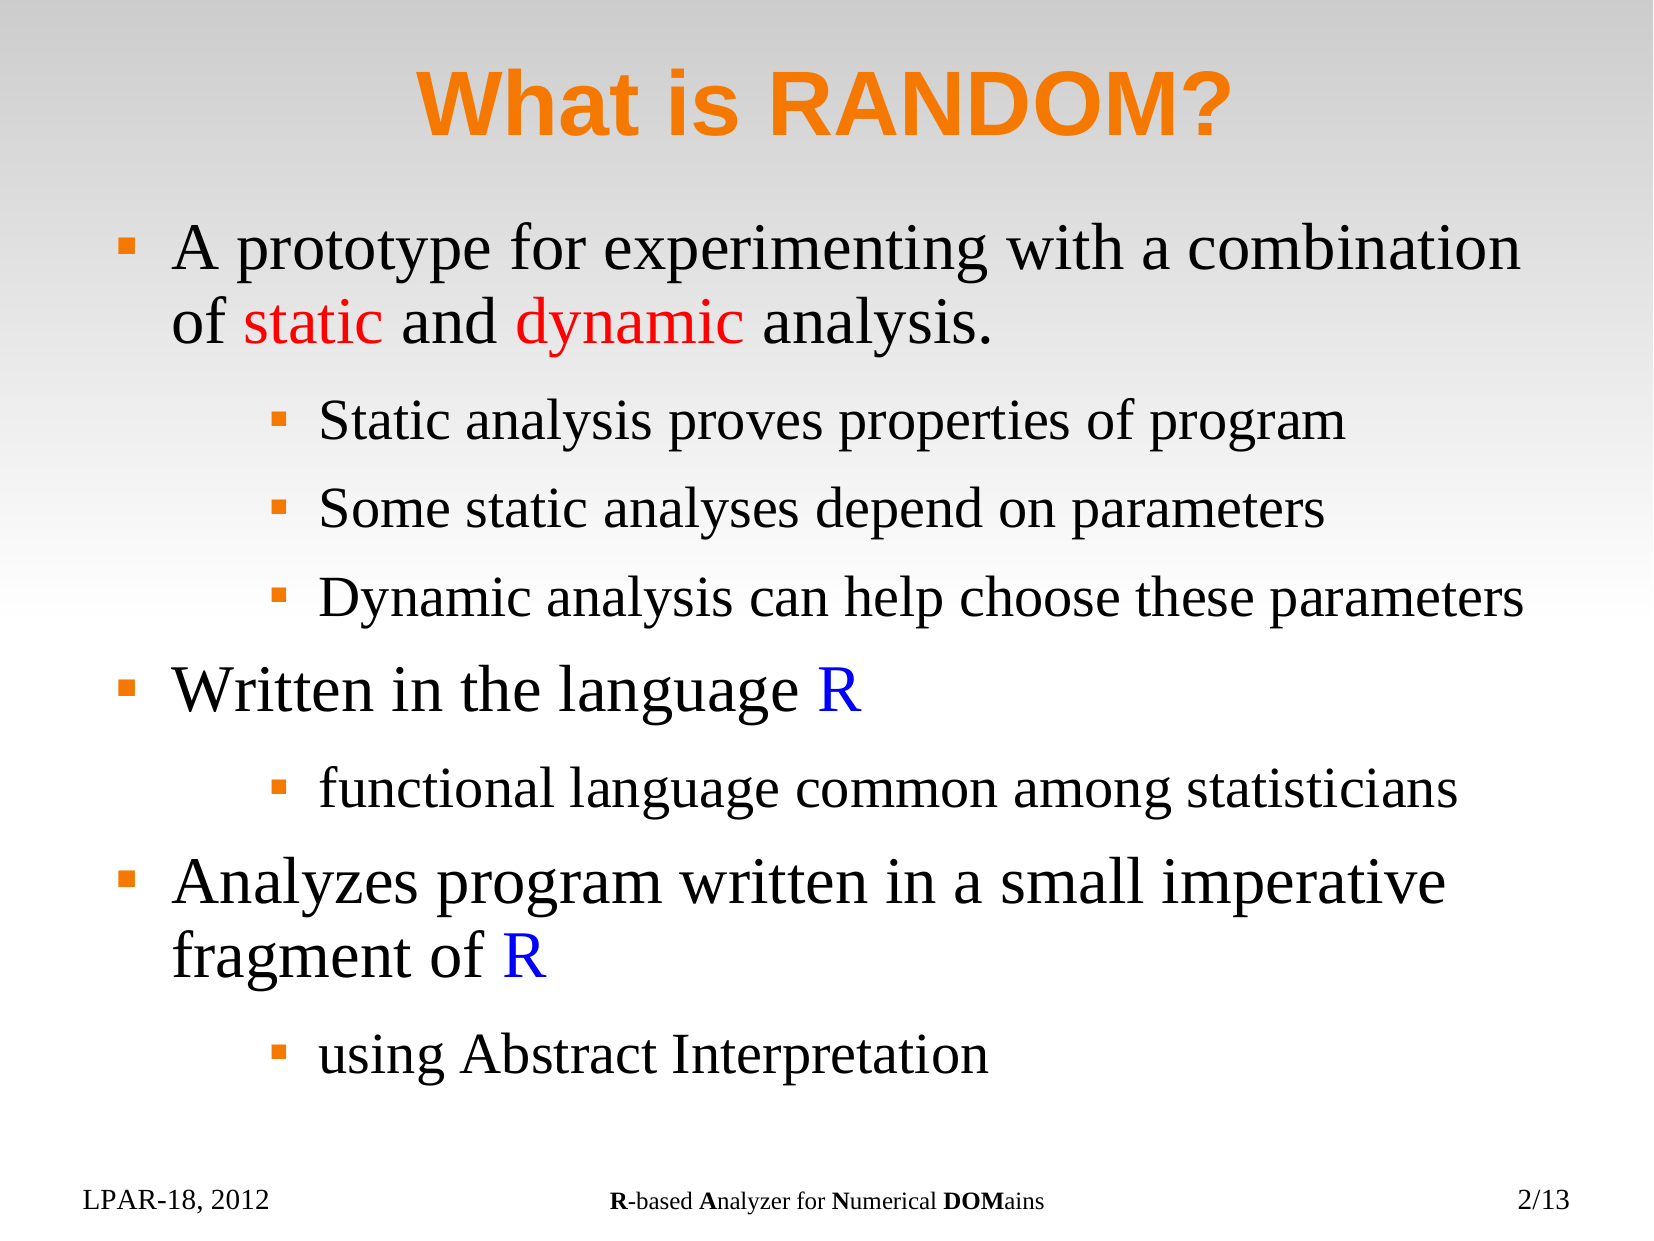

# What is RANDOM?
A prototype for experimenting with a combination of static and dynamic analysis.
Static analysis proves properties of program
Some static analyses depend on parameters
Dynamic analysis can help choose these parameters
Written in the language R
functional language common among statisticians
Analyzes program written in a small imperative fragment of R
using Abstract Interpretation
LPAR-18, 2012
2